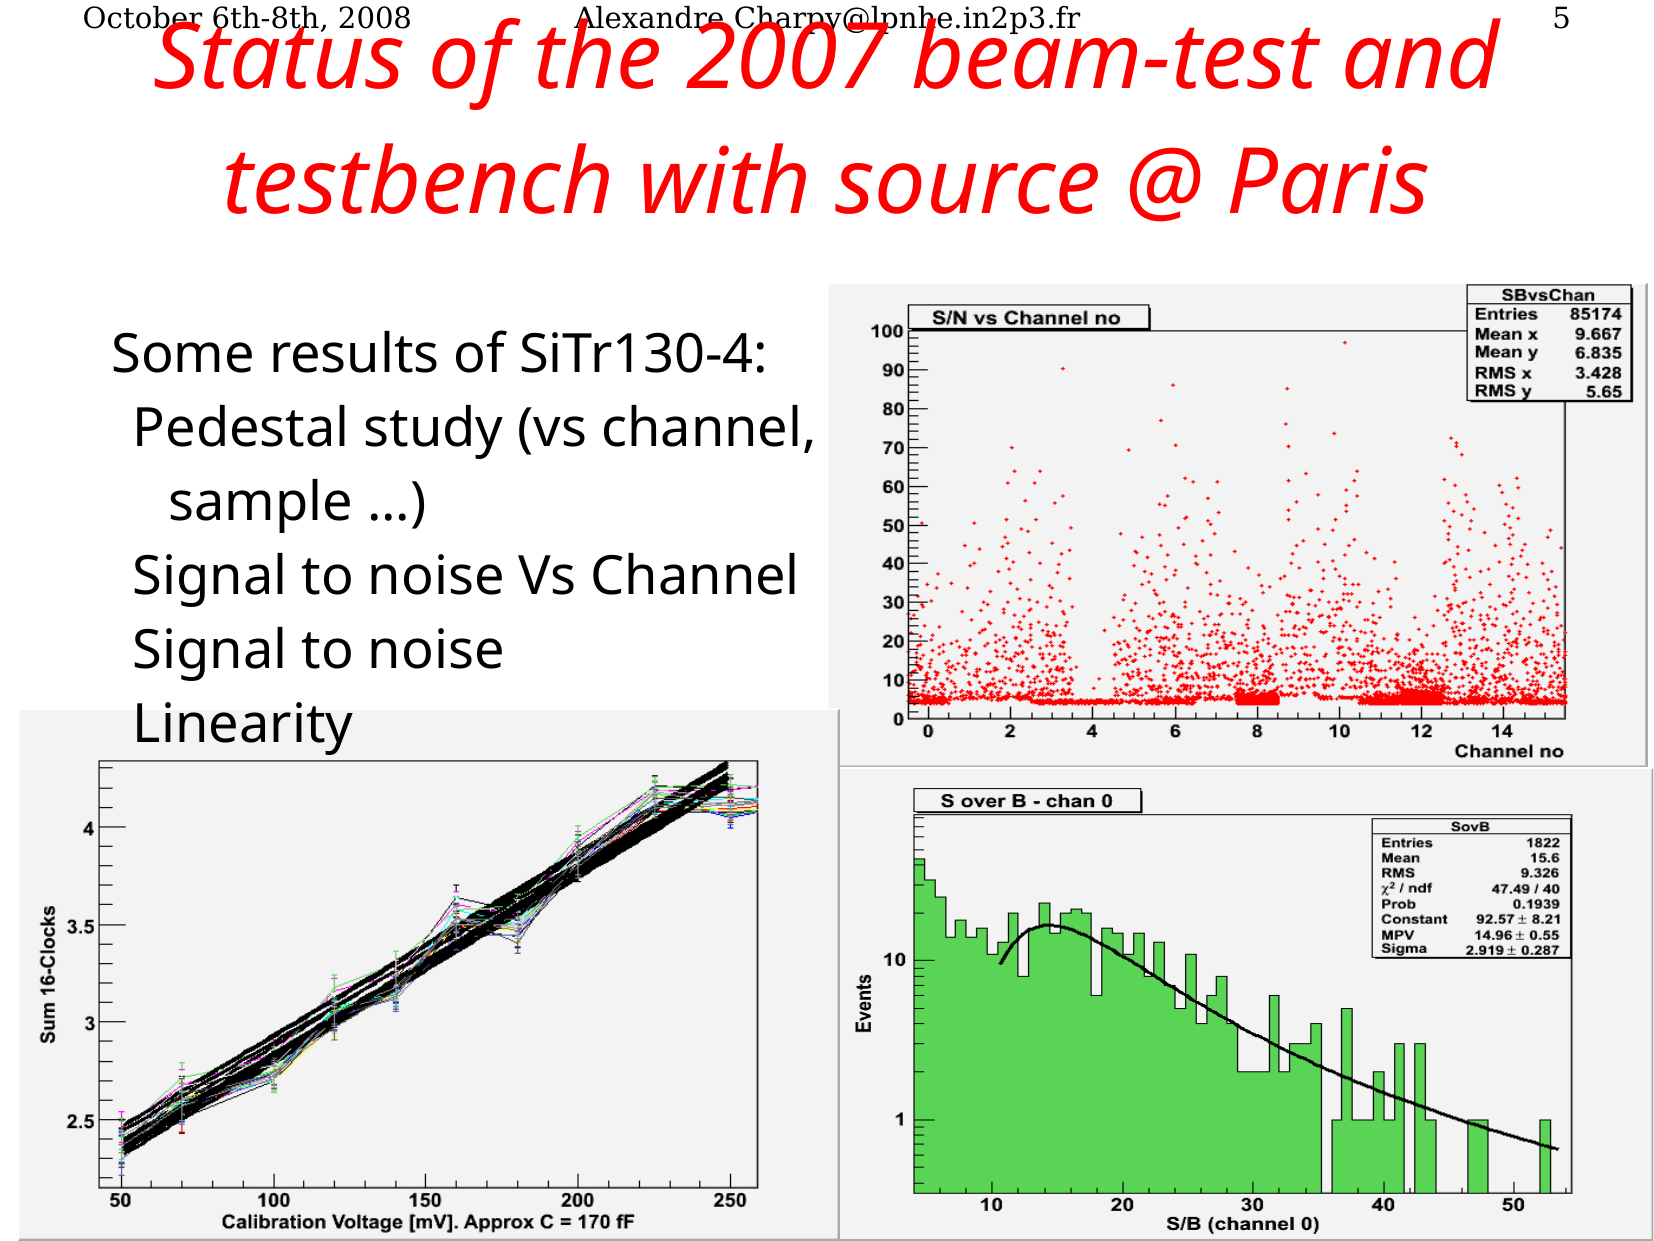

# Status of the 2007 beam-test and testbench with source @ Paris
October 6th-8th, 2008
Alexandre Charpy@lpnhe.in2p3.fr
5
 Some results of SiTr130-4:
Pedestal study (vs channel, sample ...)
Signal to noise Vs Channel
Signal to noise
Linearity